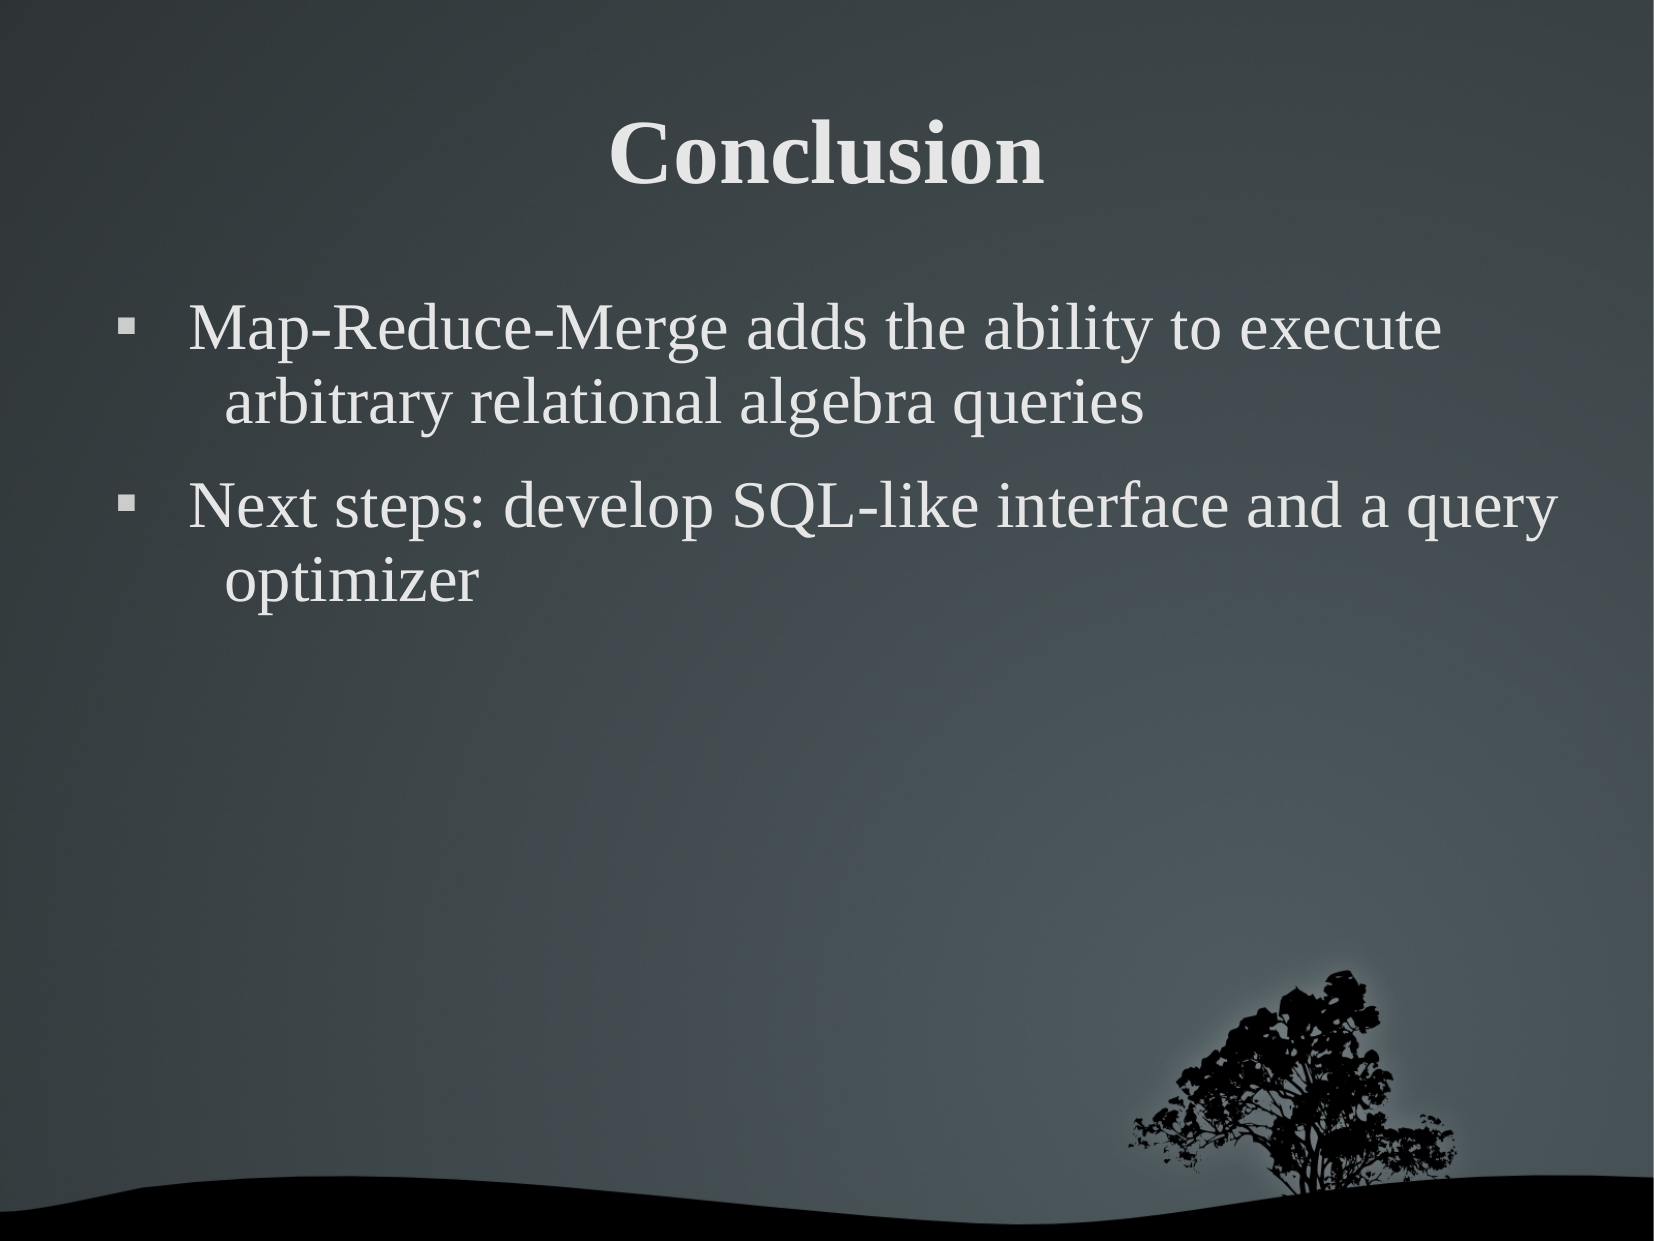

# Conclusion
 Map-Reduce-Merge adds the ability to execute arbitrary relational algebra queries
 Next steps: develop SQL-like interface and a query optimizer